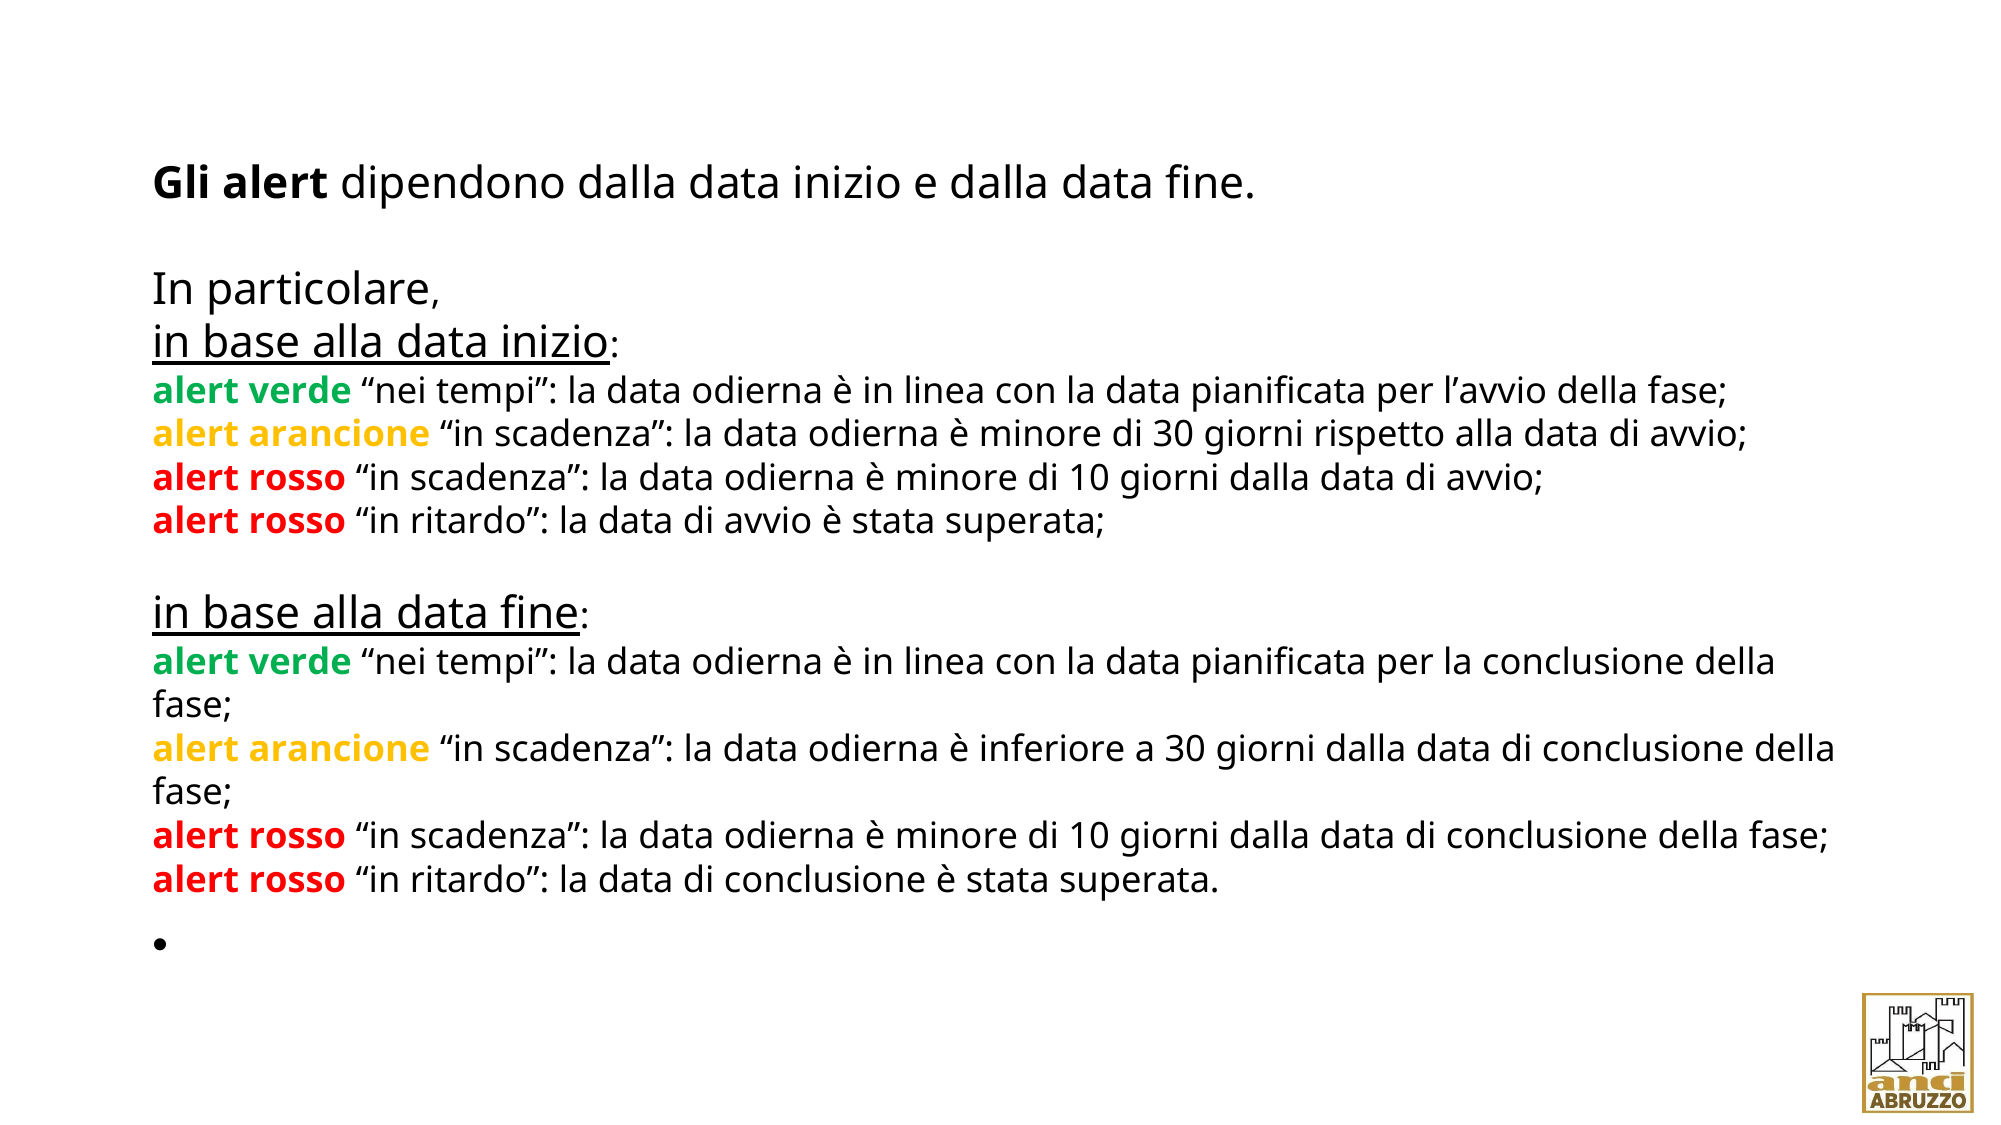

# Gli alert dipendono dalla data inizio e dalla data fine.
In particolare,
in base alla data inizio:
alert verde “nei tempi”: la data odierna è in linea con la data pianificata per l’avvio della fase;
alert arancione “in scadenza”: la data odierna è minore di 30 giorni rispetto alla data di avvio;
alert rosso “in scadenza”: la data odierna è minore di 10 giorni dalla data di avvio;
alert rosso “in ritardo”: la data di avvio è stata superata;
in base alla data fine:
alert verde “nei tempi”: la data odierna è in linea con la data pianificata per la conclusione della fase;
alert arancione “in scadenza”: la data odierna è inferiore a 30 giorni dalla data di conclusione della fase;
alert rosso “in scadenza”: la data odierna è minore di 10 giorni dalla data di conclusione della fase;
alert rosso “in ritardo”: la data di conclusione è stata superata.